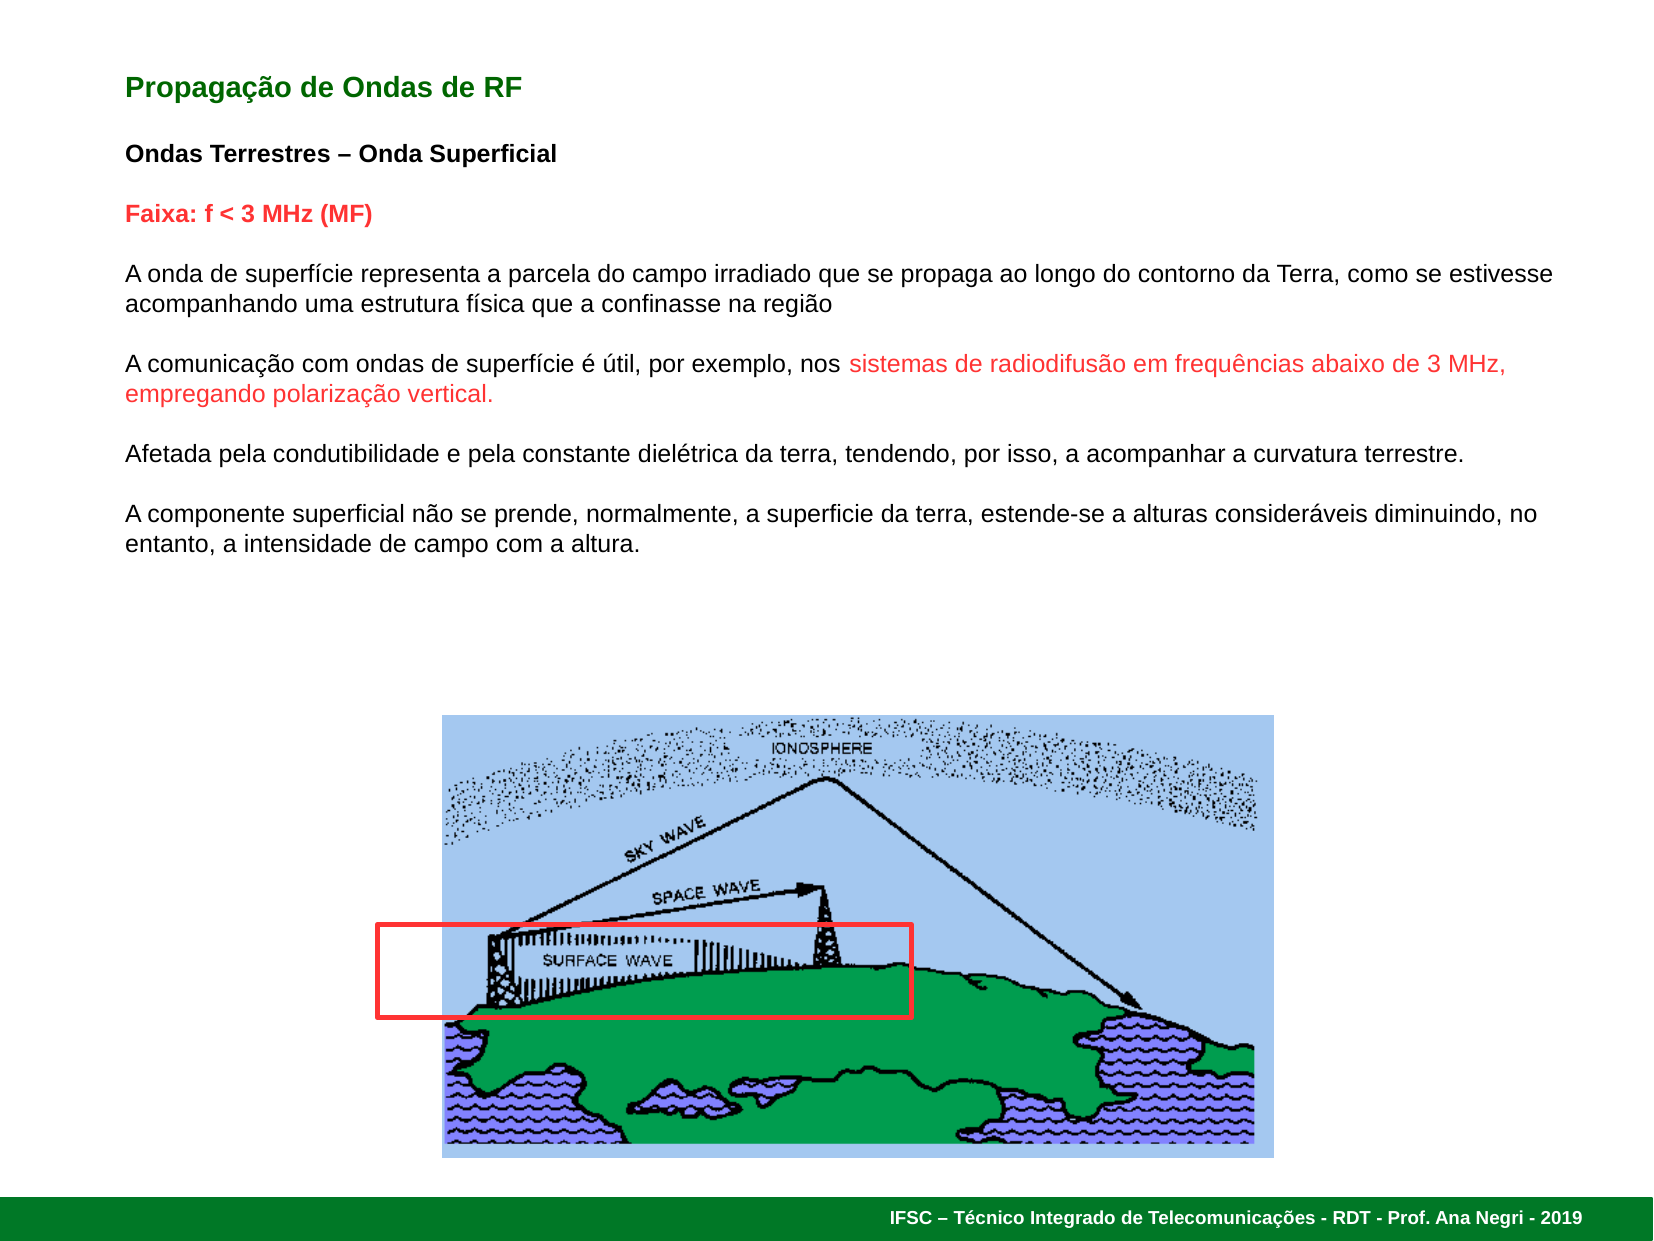

Propagação de Ondas de RF
Ondas Terrestres – Onda Superficial
Faixa: f < 3 MHz (MF)
A onda de superfície representa a parcela do campo irradiado que se propaga ao longo do contorno da Terra, como se estivesse acompanhando uma estrutura física que a confinasse na região
A comunicação com ondas de superfície é útil, por exemplo, nos sistemas de radiodifusão em frequências abaixo de 3 MHz, empregando polarização vertical.
Afetada pela condutibilidade e pela constante dielétrica da terra, tendendo, por isso, a acompanhar a curvatura terrestre.
A componente superficial não se prende, normalmente, a superficie da terra, estende-se a alturas consideráveis diminuindo, no entanto, a intensidade de campo com a altura.
IFSC – Técnico Integrado de Telecomunicações - RDT - Prof. Ana Negri - 2019